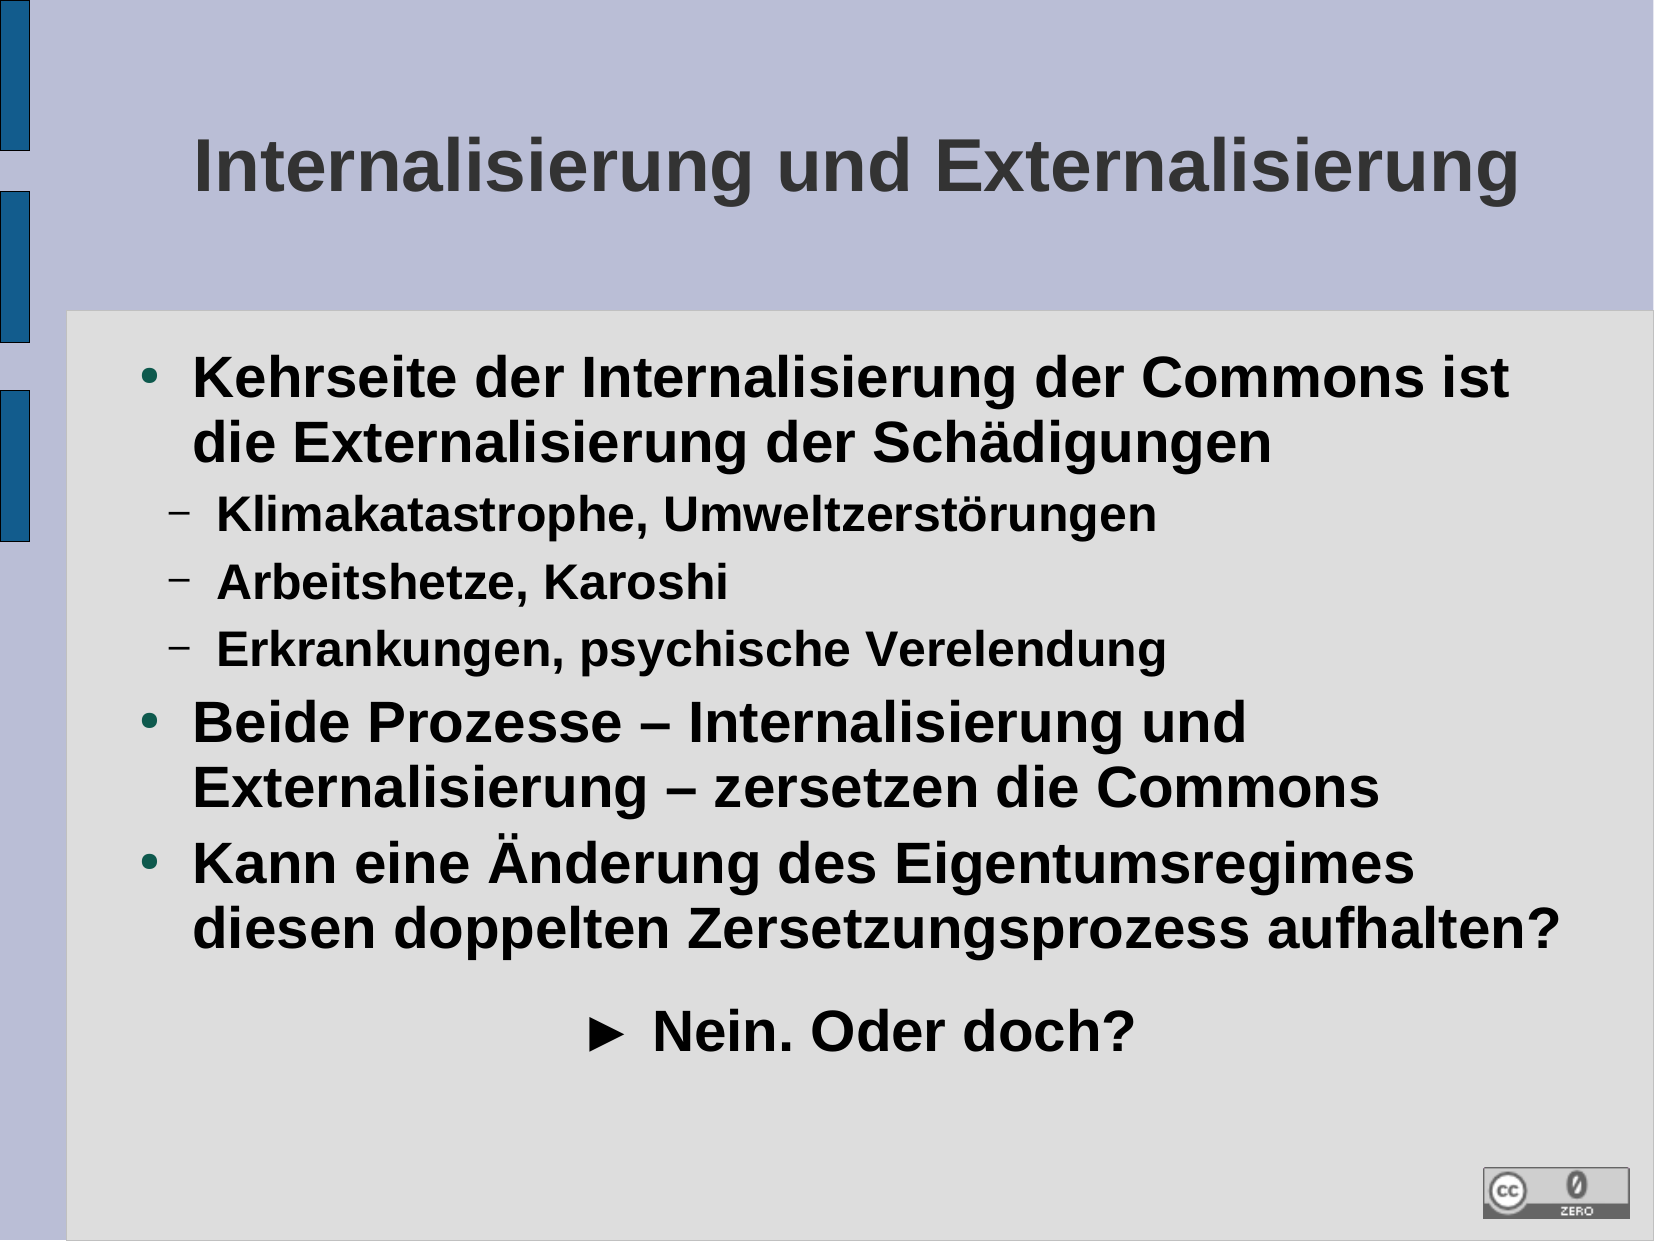

# Internalisierung und Externalisierung
Kehrseite der Internalisierung der Commons ist die Externalisierung der Schädigungen
Klimakatastrophe, Umweltzerstörungen
Arbeitshetze, Karoshi
Erkrankungen, psychische Verelendung
Beide Prozesse – Internalisierung und Externalisierung – zersetzen die Commons
Kann eine Änderung des Eigentumsregimes diesen doppelten Zersetzungsprozess aufhalten?
► Nein. Oder doch?